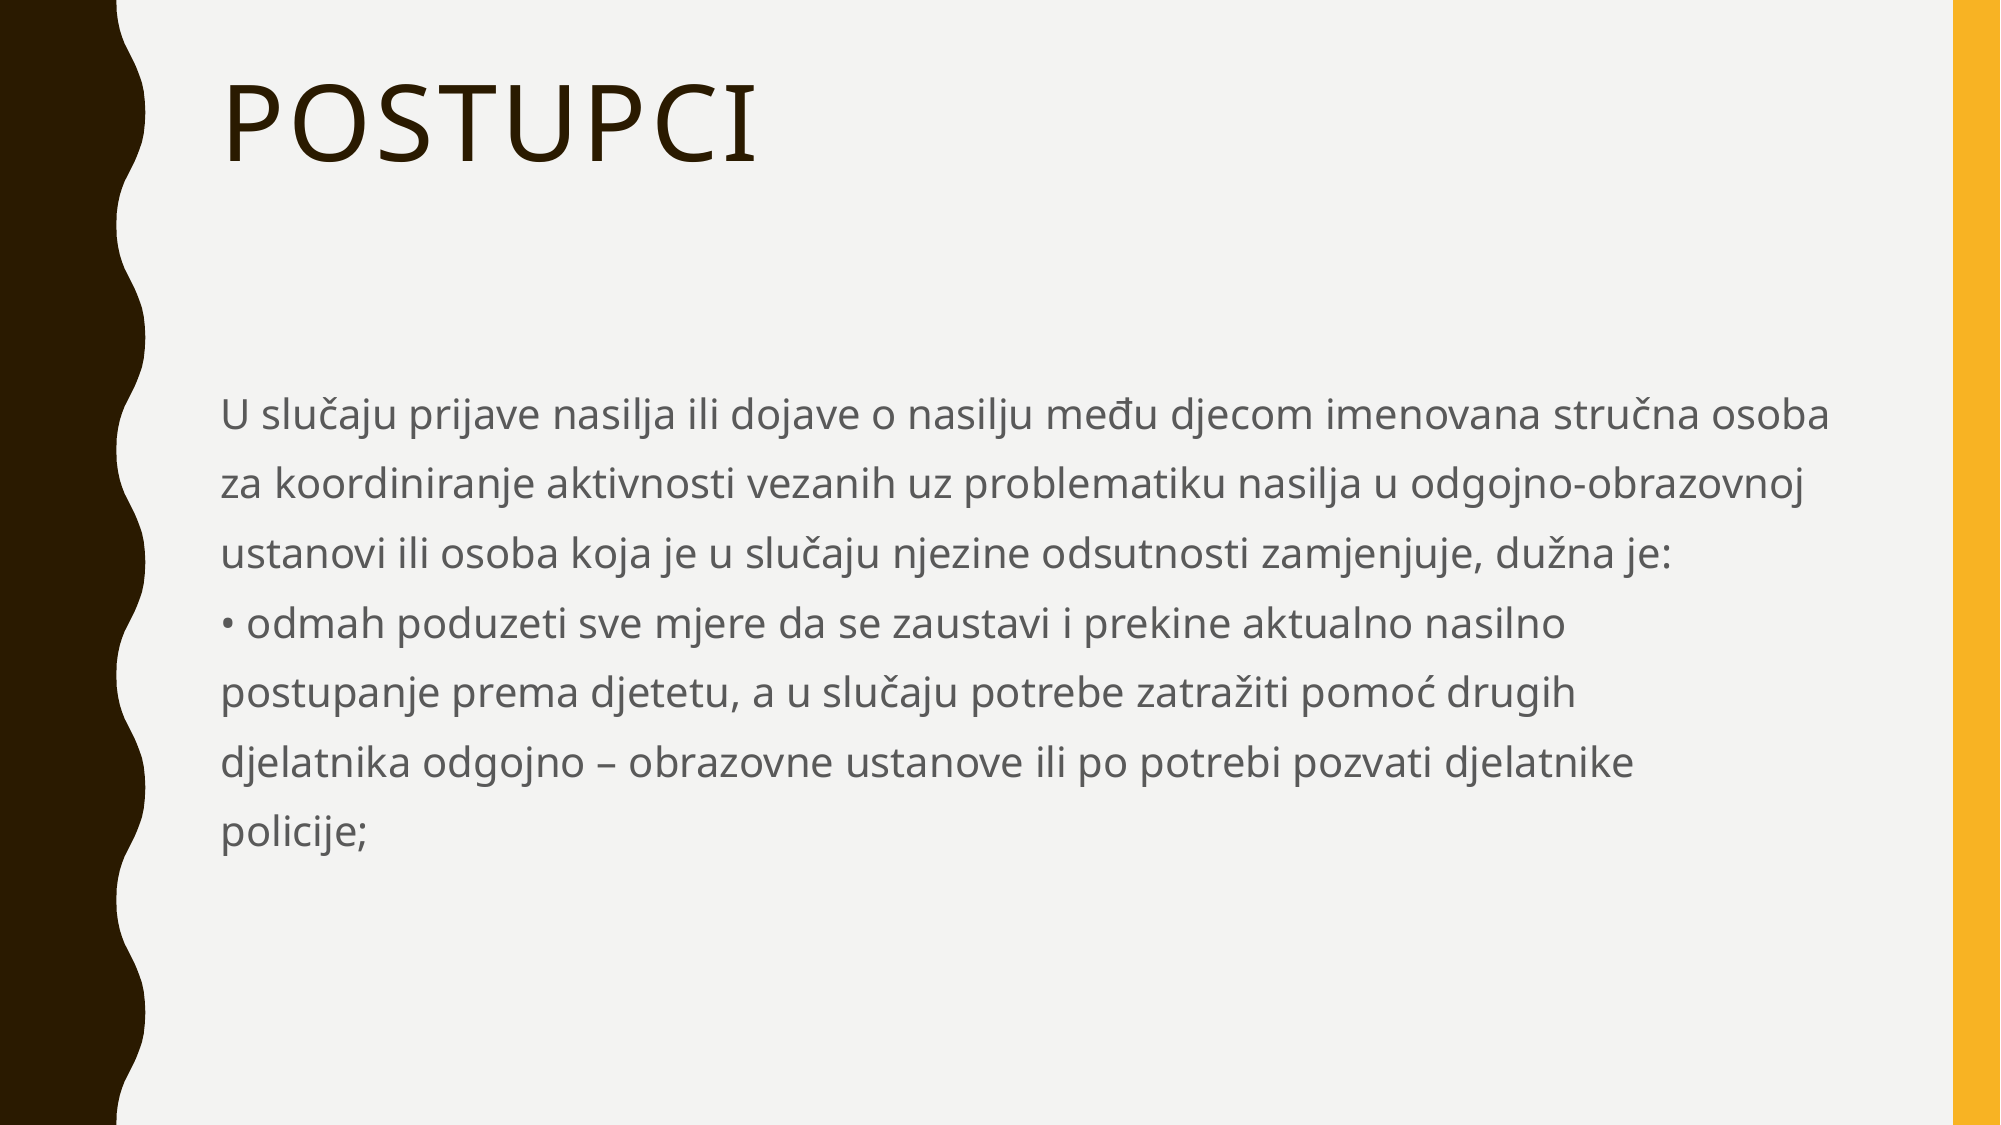

# POSTUPCI
U slučaju prijave nasilja ili dojave o nasilju među djecom imenovana stručna osoba
za koordiniranje aktivnosti vezanih uz problematiku nasilja u odgojno-obrazovnoj
ustanovi ili osoba koja je u slučaju njezine odsutnosti zamjenjuje, dužna je:
• odmah poduzeti sve mjere da se zaustavi i prekine aktualno nasilno
postupanje prema djetetu, a u slučaju potrebe zatražiti pomoć drugih
djelatnika odgojno – obrazovne ustanove ili po potrebi pozvati djelatnike
policije;